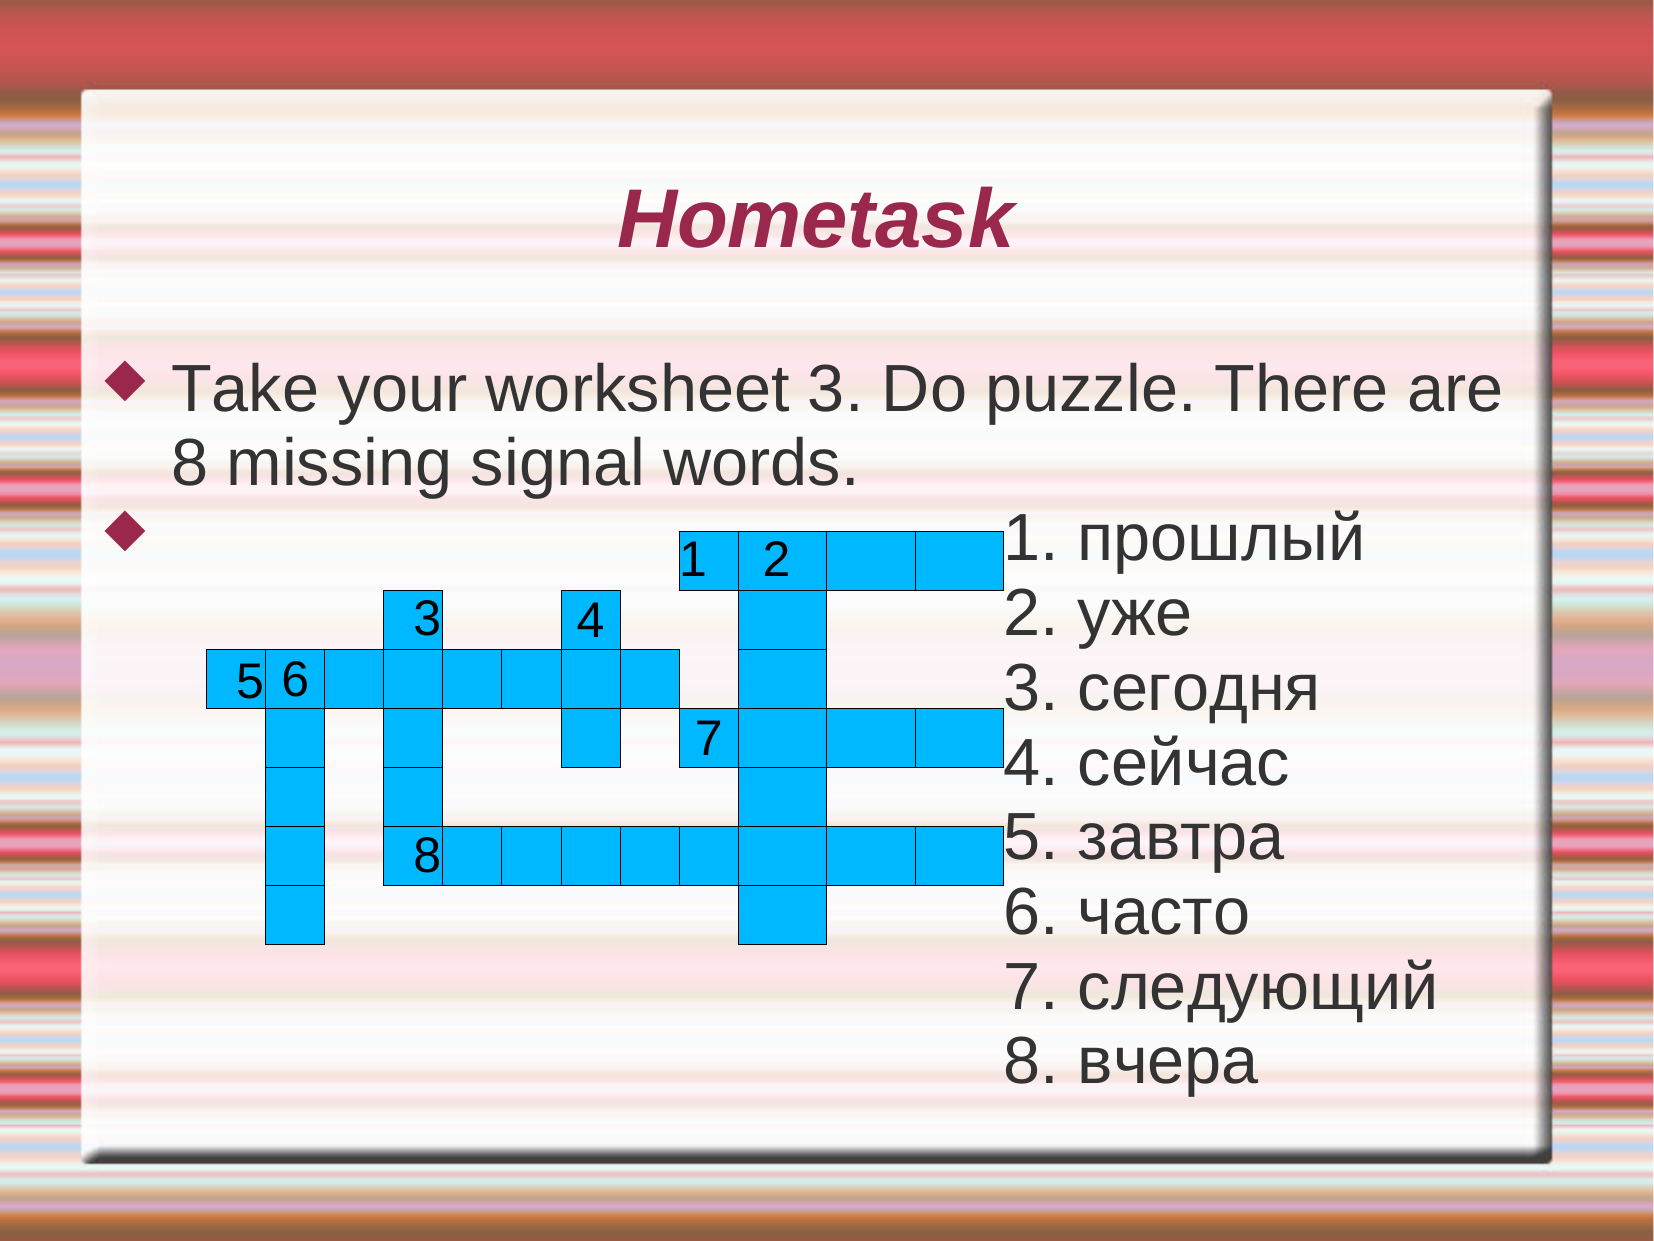

# Hometask
Take your worksheet 3. Do puzzle. There are 8 missing signal words.
 1. прошлый
 2. уже
 3. сегодня
 4. сейчас
 5. завтра
 6. часто
 7. следующий
 8. вчера
1 2
2222
3
4
6
5
7
8